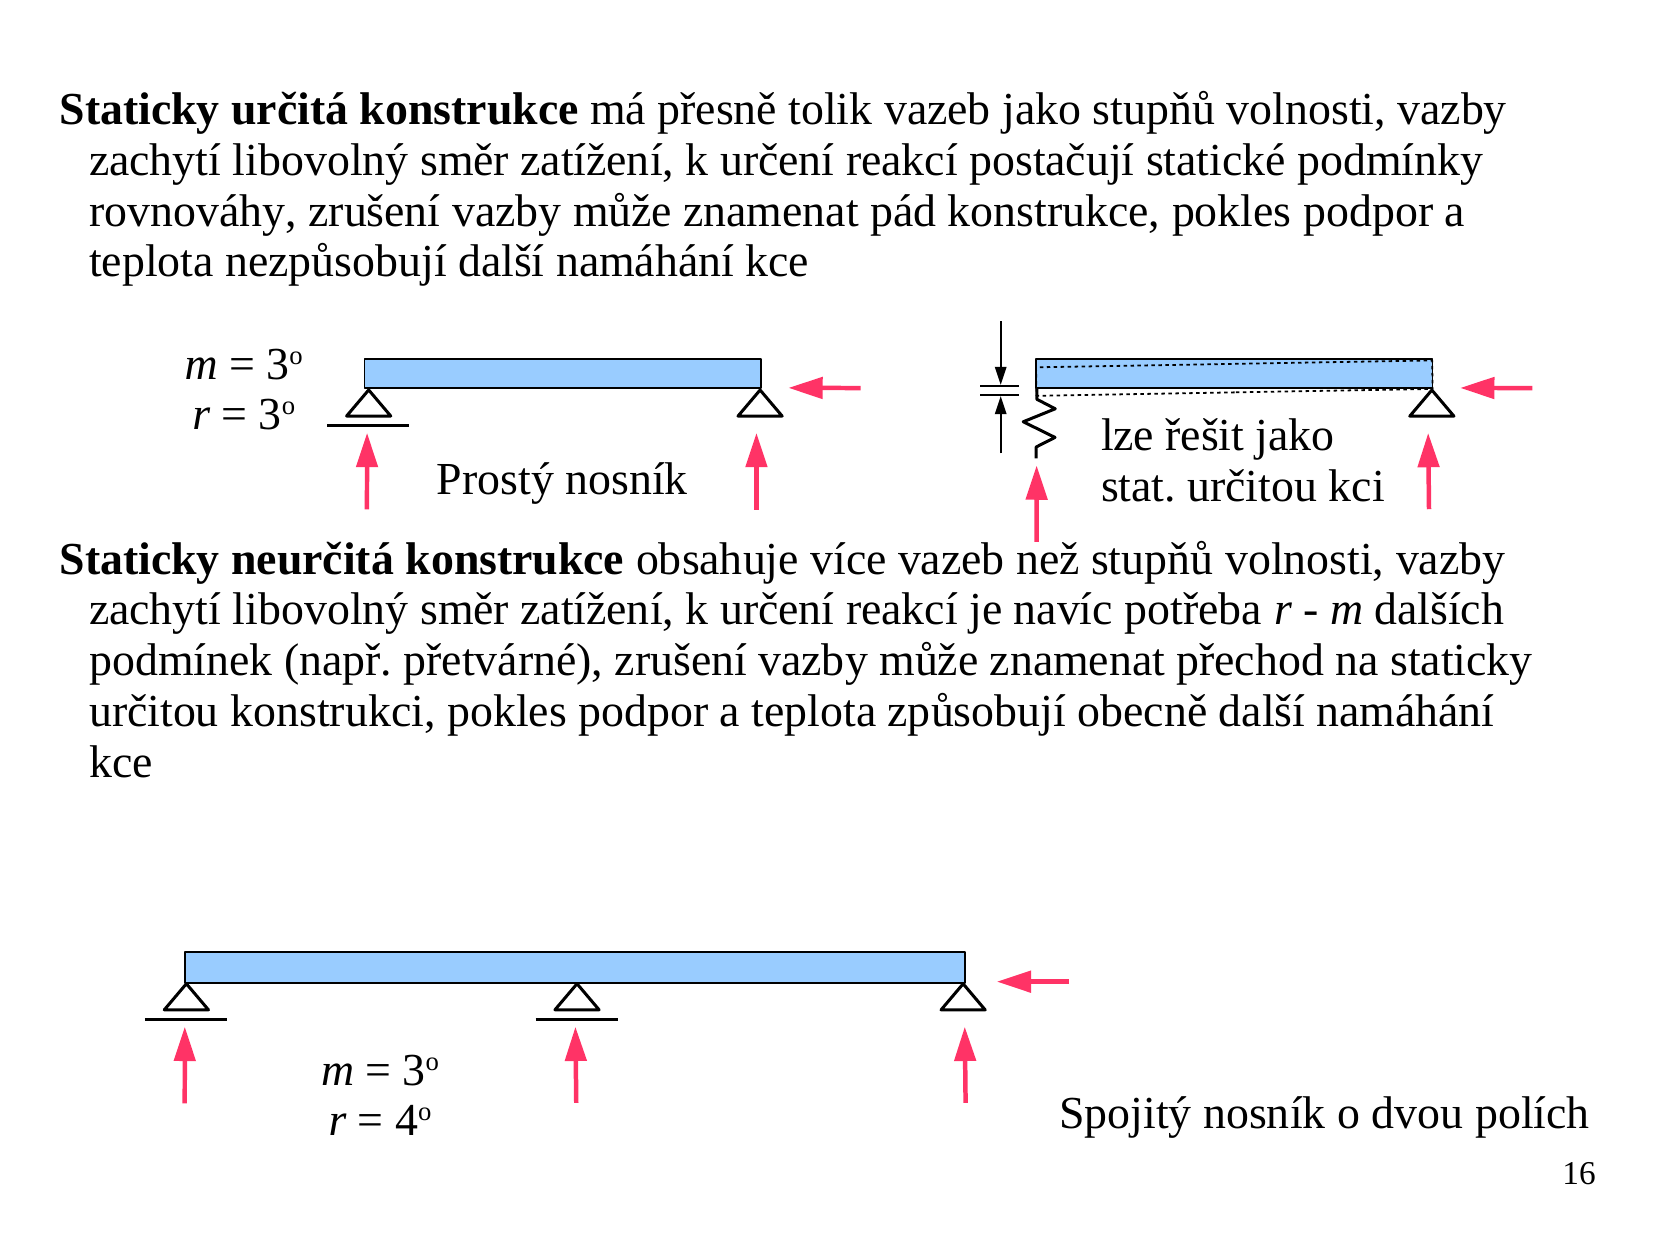

# Staticky určitá konstrukce má přesně tolik vazeb jako stupňů volnosti, vazby zachytí libovolný směr zatížení, k určení reakcí postačují statické podmínky rovnováhy, zrušení vazby může znamenat pád konstrukce, pokles podpor a teplota nezpůsobují další namáhání kce
Staticky neurčitá konstrukce obsahuje více vazeb než stupňů volnosti, vazby zachytí libovolný směr zatížení, k určení reakcí je navíc potřeba r - m dalších podmínek (např. přetvárné), zrušení vazby může znamenat přechod na staticky určitou konstrukci, pokles podpor a teplota způsobují obecně další namáhání kce
m = 3o
r = 3o
lze řešit jako stat. určitou kci
Prostý nosník
m = 3o
r = 4o
Spojitý nosník o dvou polích
16